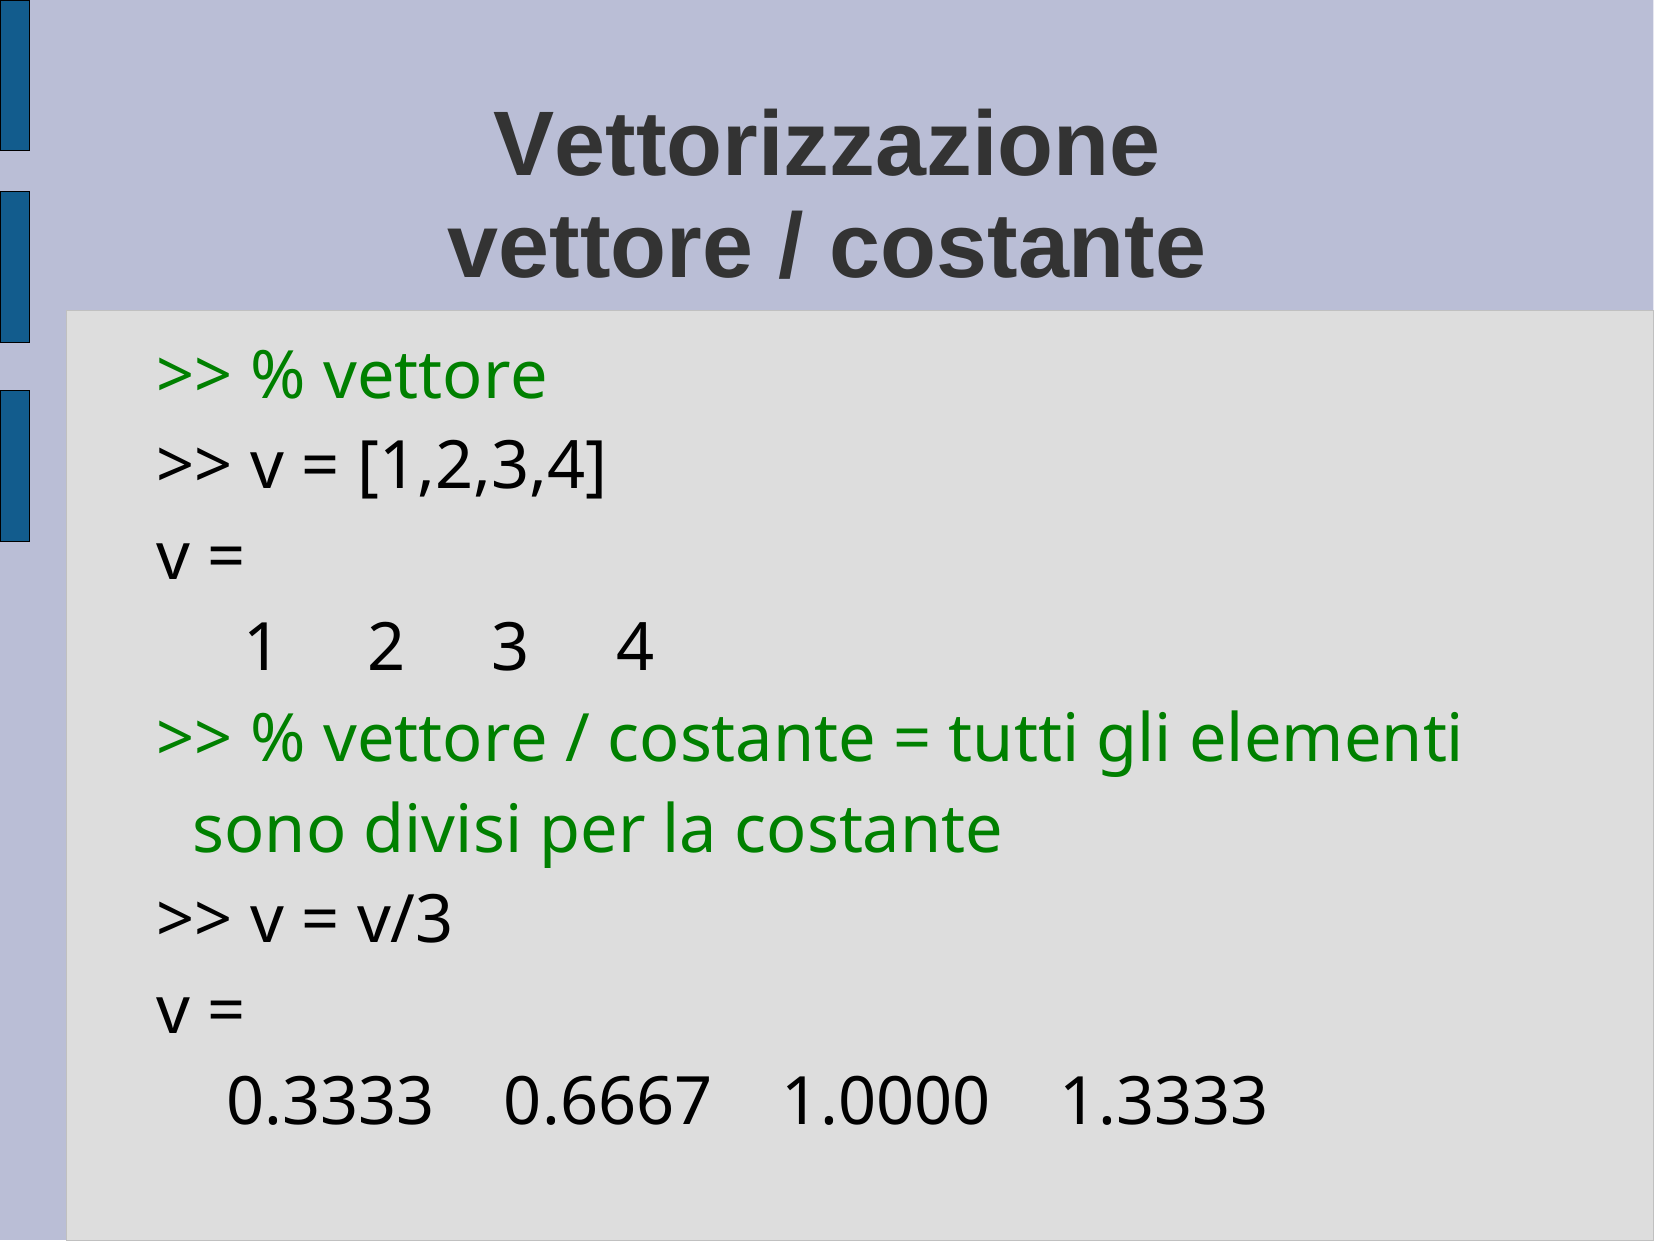

# Vettorizzazione vettore / costante
>> % vettore
>> v = [1,2,3,4]
v =
 1 2 3 4
>> % vettore / costante = tutti gli elementi sono divisi per la costante
>> v = v/3
v =
 0.3333 0.6667 1.0000 1.3333